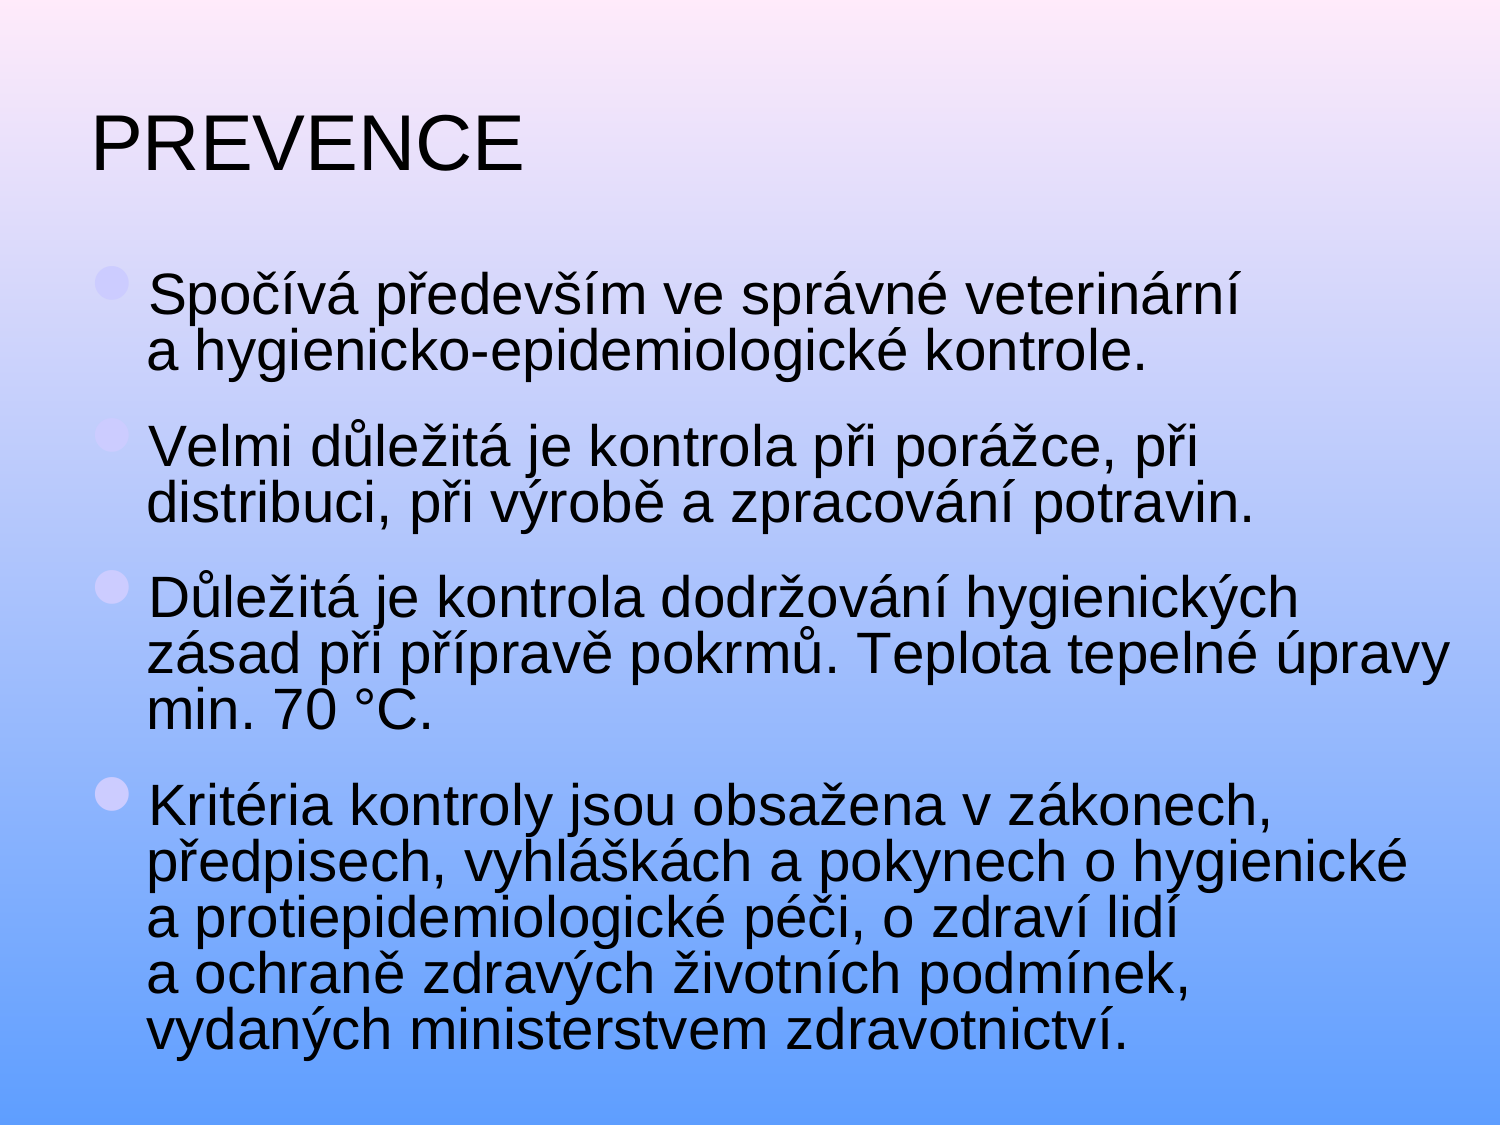

# PREVENCE
Spočívá především ve správné veterinární
a hygienicko-epidemiologické kontrole.
Velmi důležitá je kontrola při porážce, při distribuci, při výrobě a zpracování potravin.
Důležitá je kontrola dodržování hygienických zásad při přípravě pokrmů. Teplota tepelné úpravy min. 70 °C.
Kritéria kontroly jsou obsažena v zákonech, předpisech, vyhláškách a pokynech o hygienické a protiepidemiologické péči, o zdraví lidí
a ochraně zdravých životních podmínek, vydaných ministerstvem zdravotnictví.